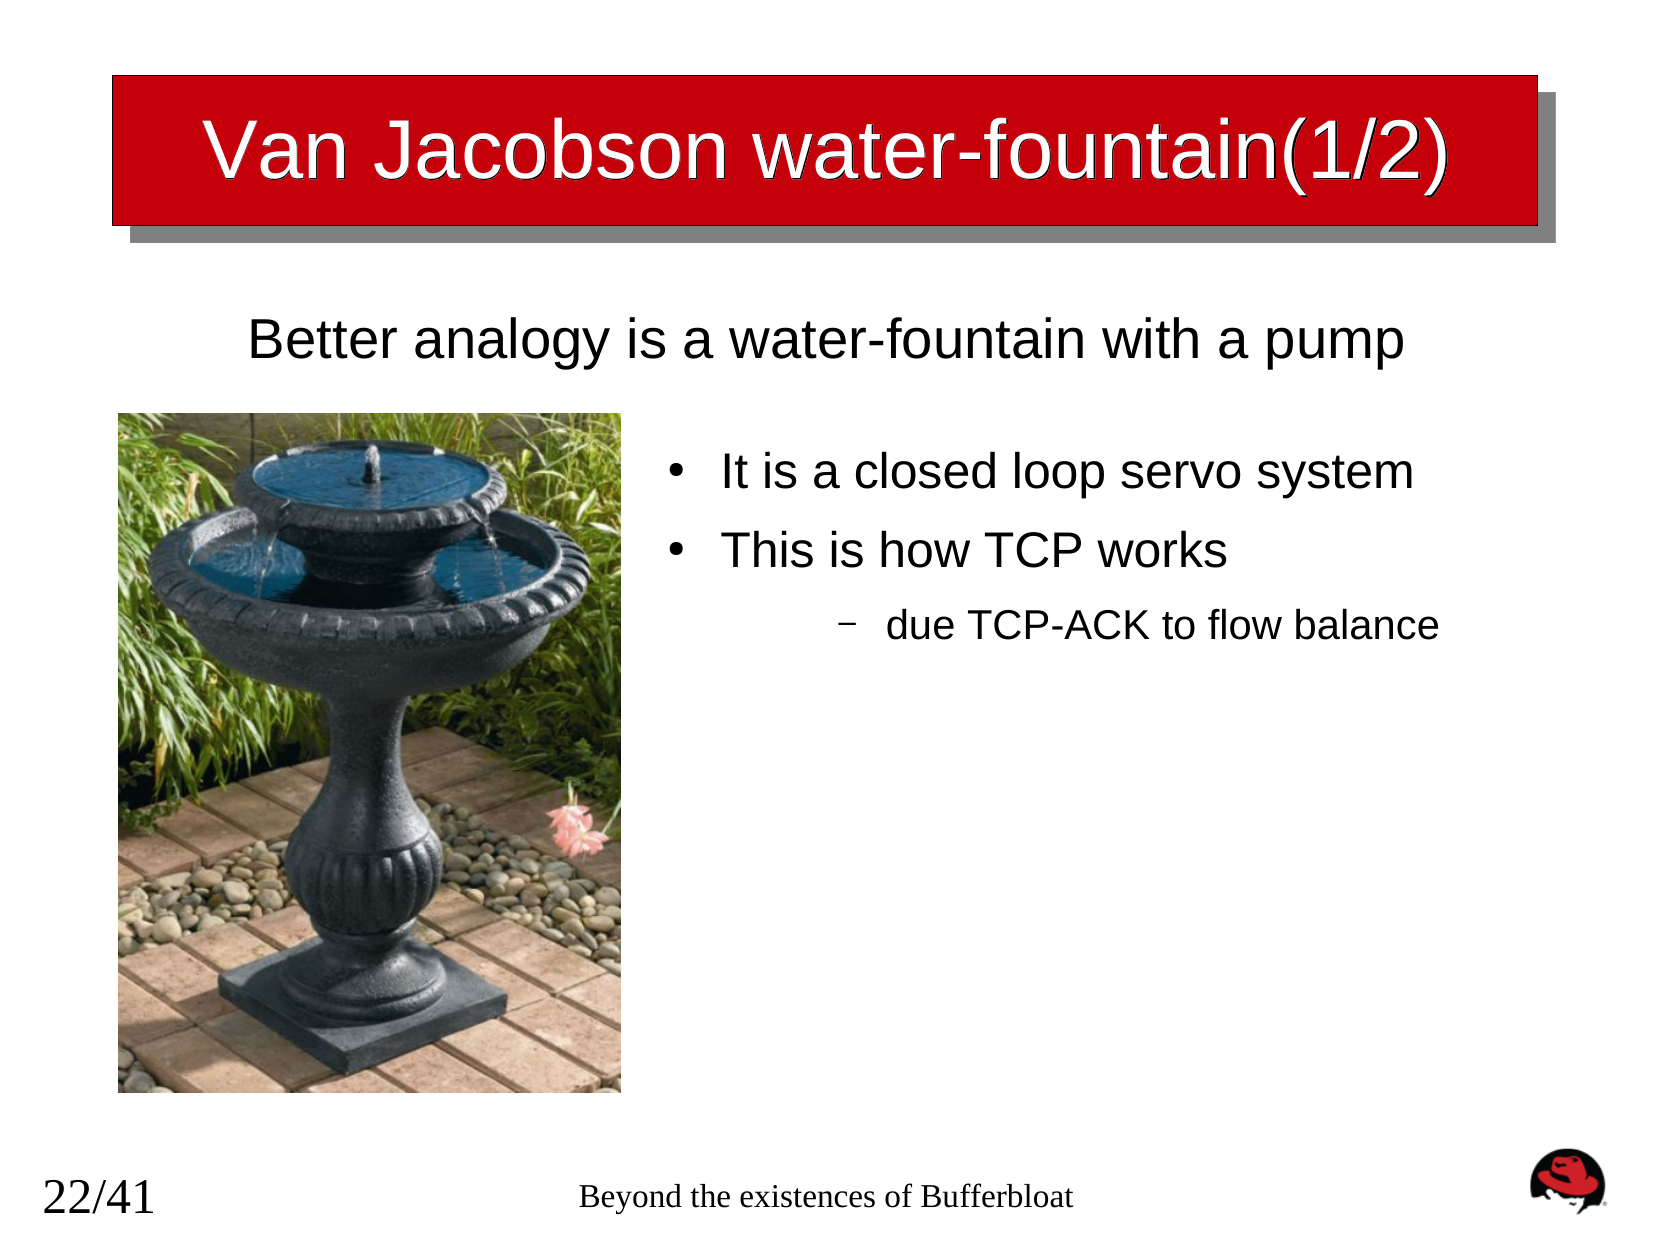

# Van Jacobson water-fountain(1/2)
Better analogy is a water-fountain with a pump
It is a closed loop servo system
This is how TCP works
due TCP-ACK to flow balance